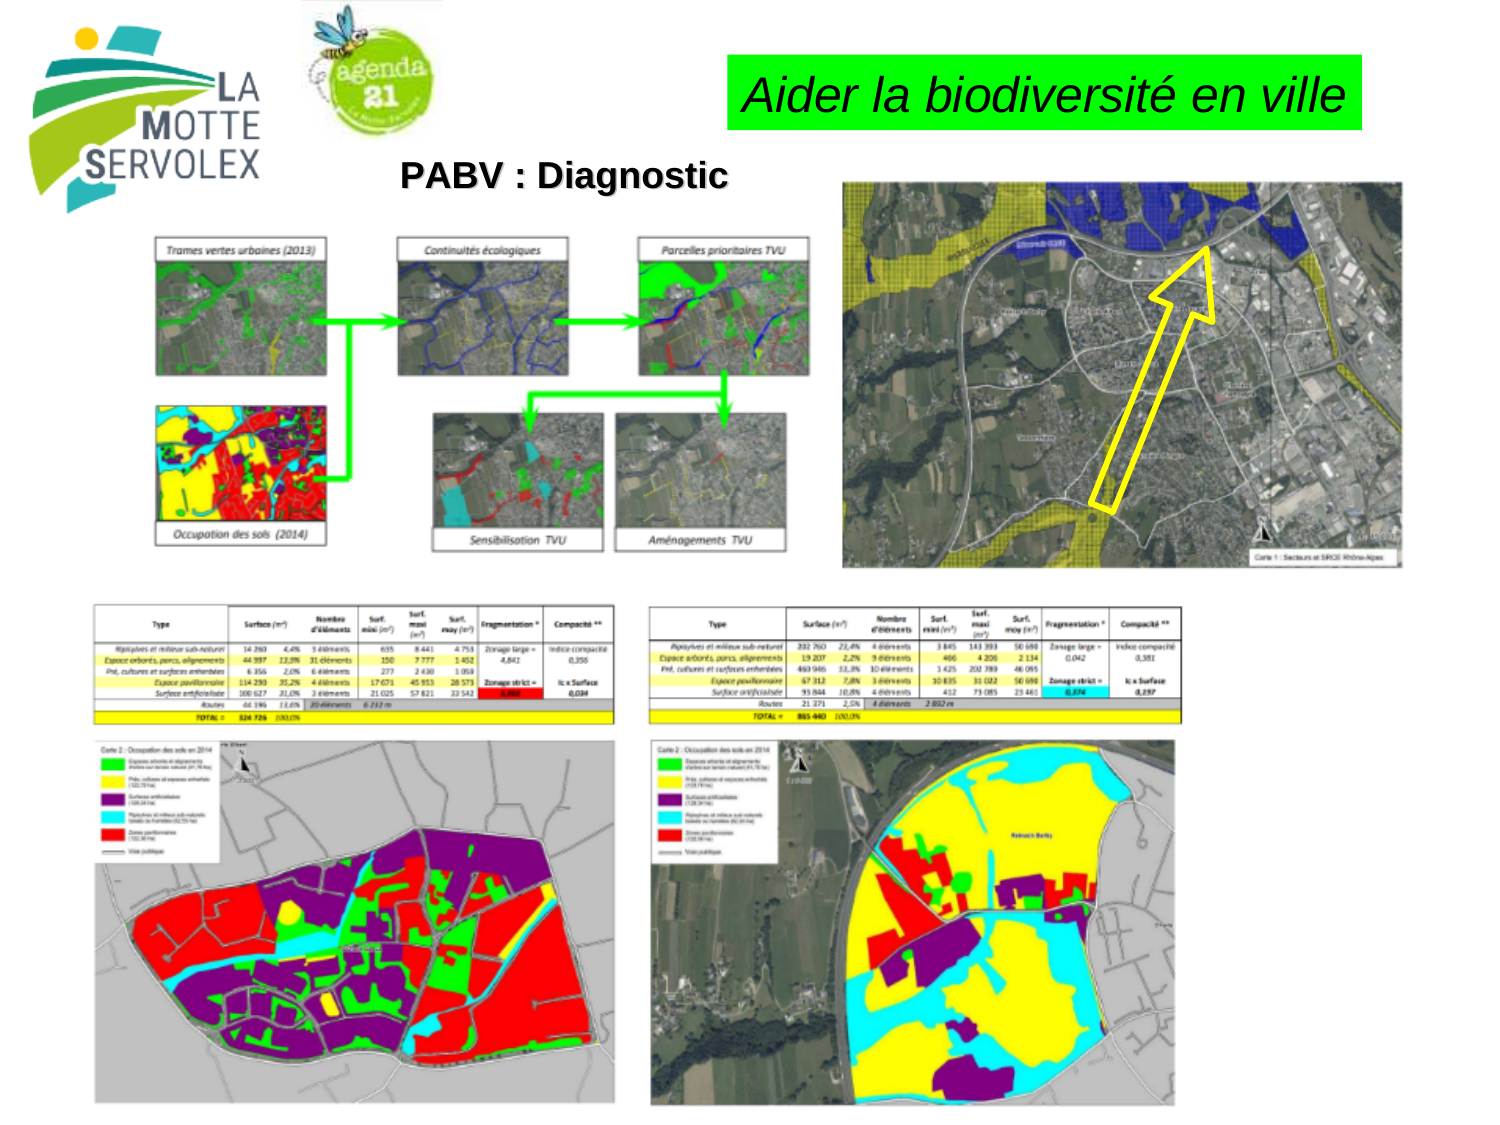

Aider la biodiversité en ville
PABV : Diagnostic